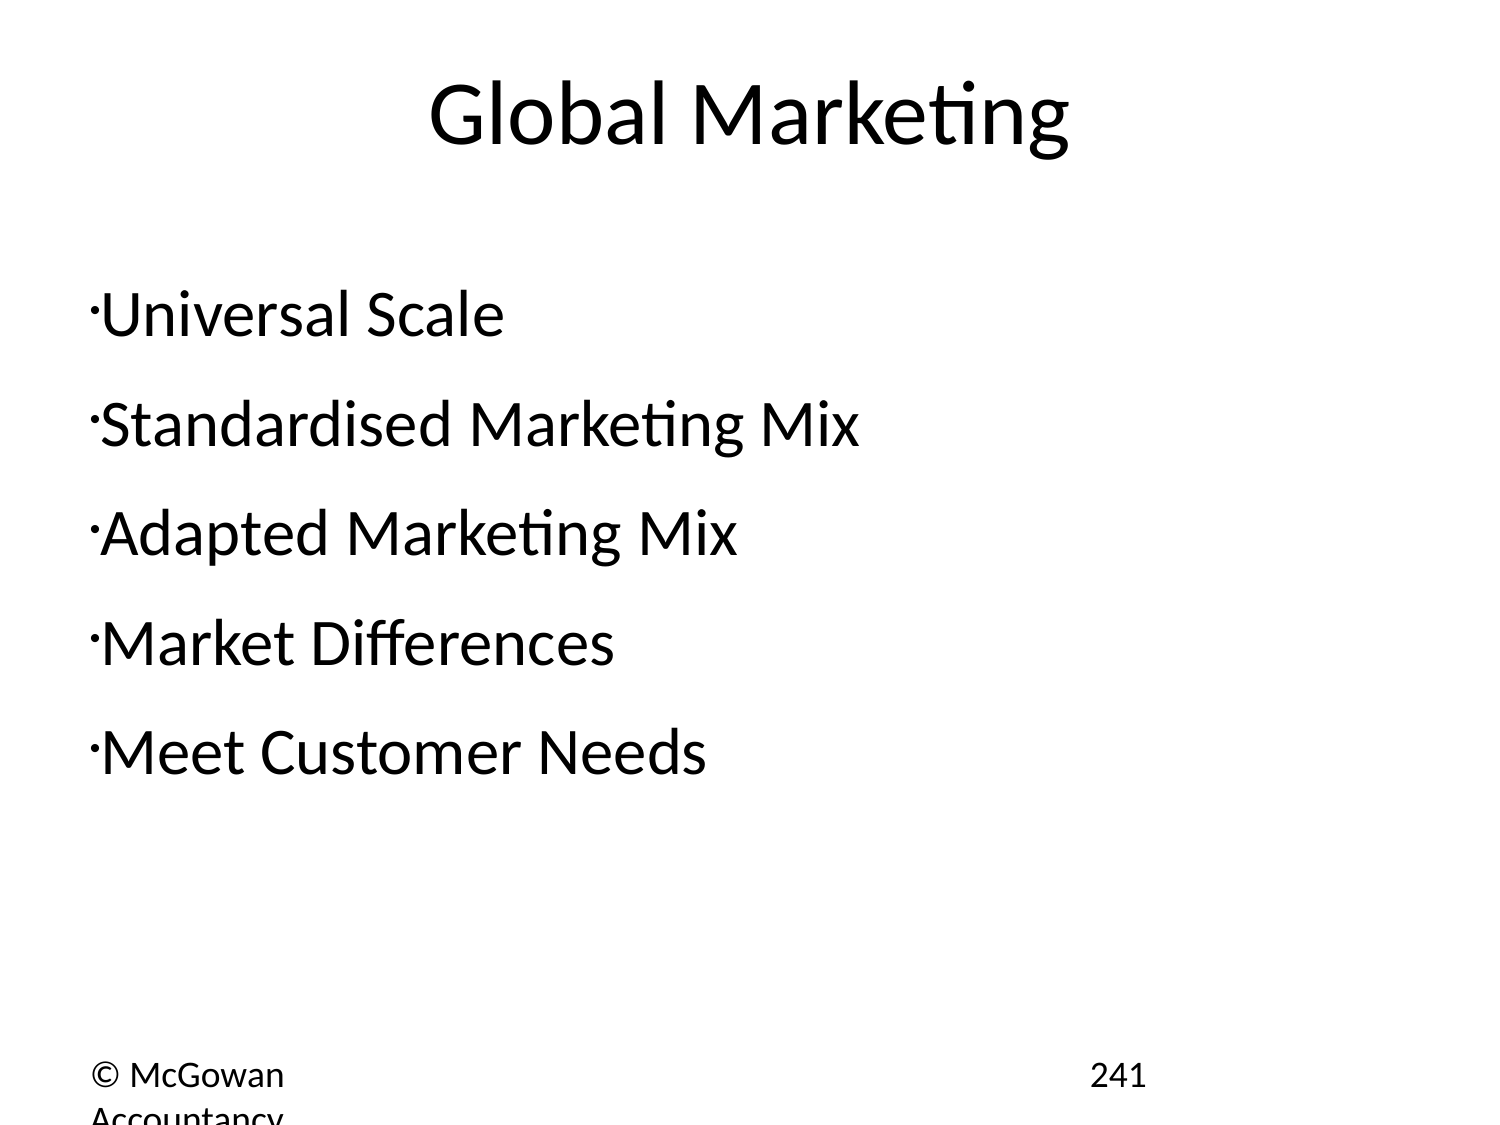

# Global Marketing
Universal Scale
Standardised Marketing Mix
Adapted Marketing Mix
Market Differences
Meet Customer Needs
© McGowan Accountancy Services
241